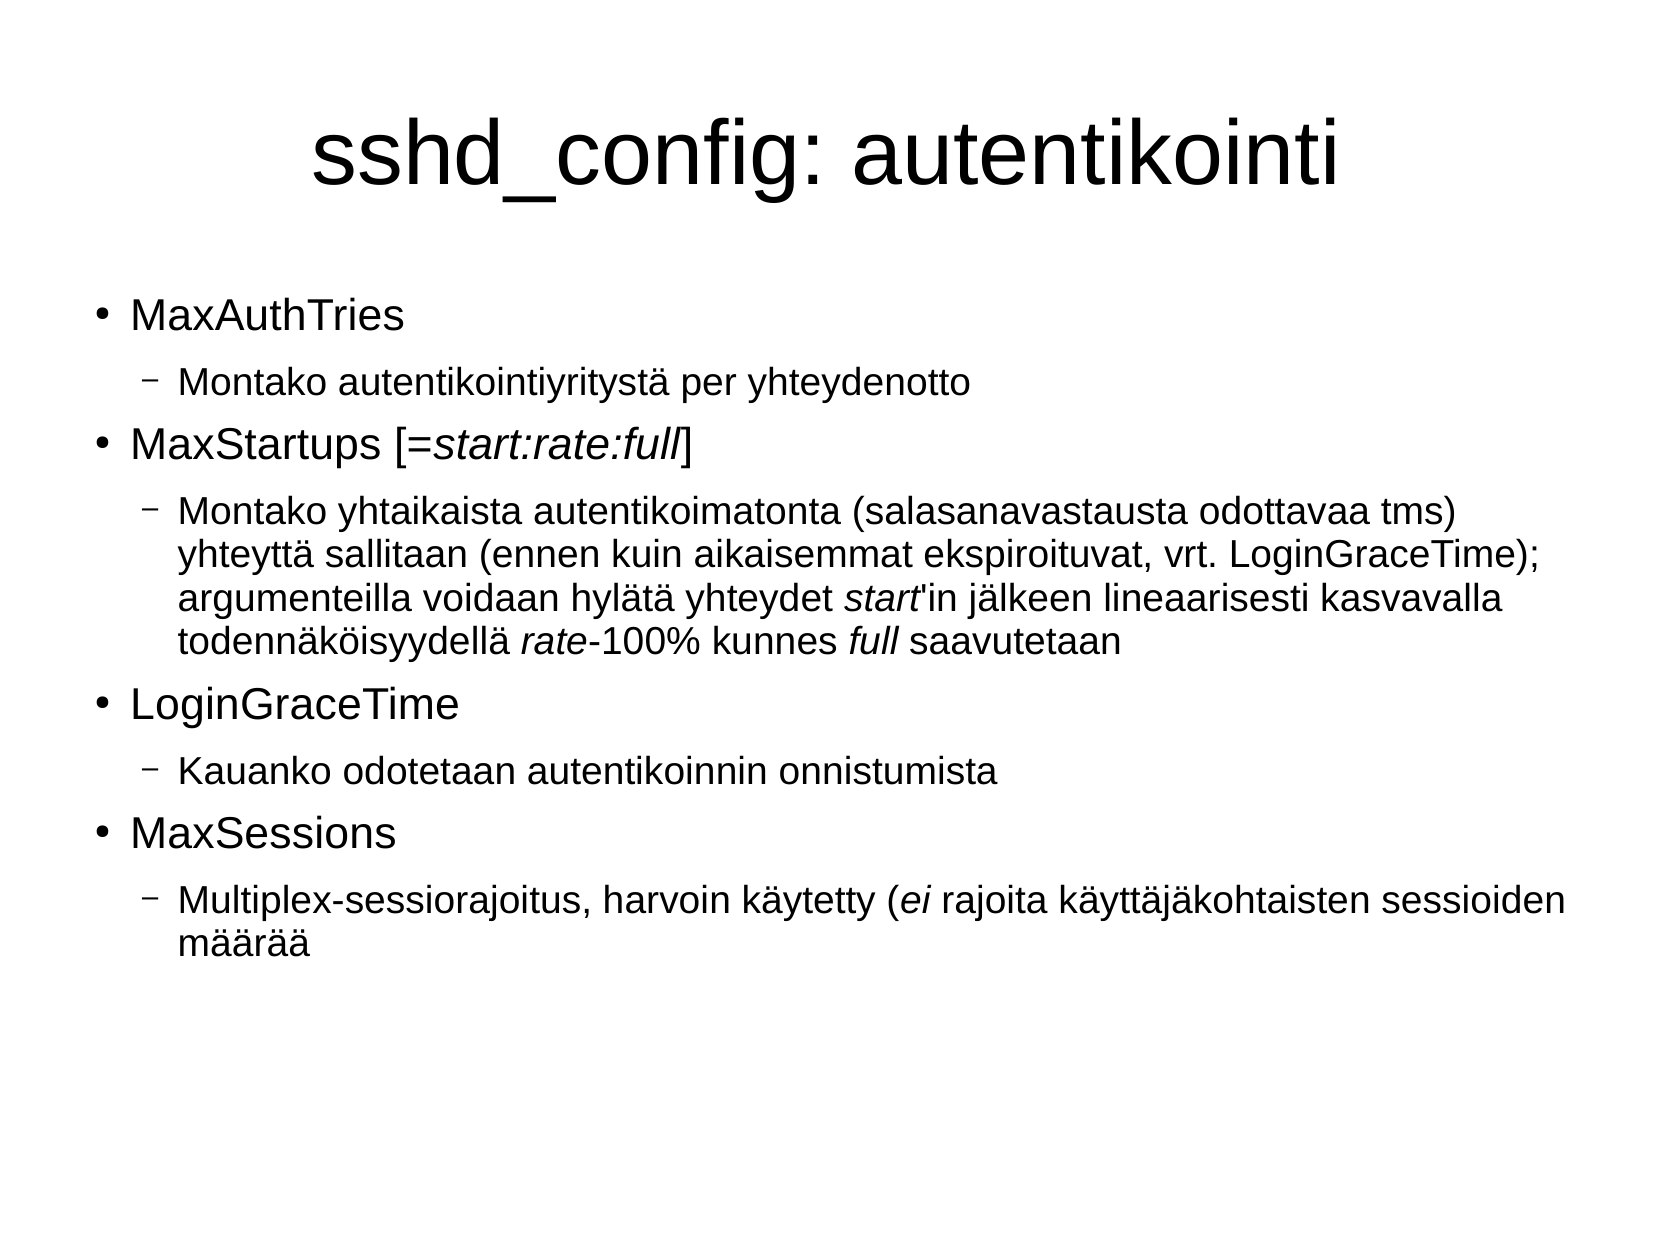

# sshd_config: autentikointi
MaxAuthTries
Montako autentikointiyritystä per yhteydenotto
MaxStartups [=start:rate:full]
Montako yhtaikaista autentikoimatonta (salasanavastausta odottavaa tms) yhteyttä sallitaan (ennen kuin aikaisemmat ekspiroituvat, vrt. LoginGraceTime); argumenteilla voidaan hylätä yhteydet start'in jälkeen lineaarisesti kasvavalla todennäköisyydellä rate-100% kunnes full saavutetaan
LoginGraceTime
Kauanko odotetaan autentikoinnin onnistumista
MaxSessions
Multiplex-sessiorajoitus, harvoin käytetty (ei rajoita käyttäjäkohtaisten sessioiden määrää